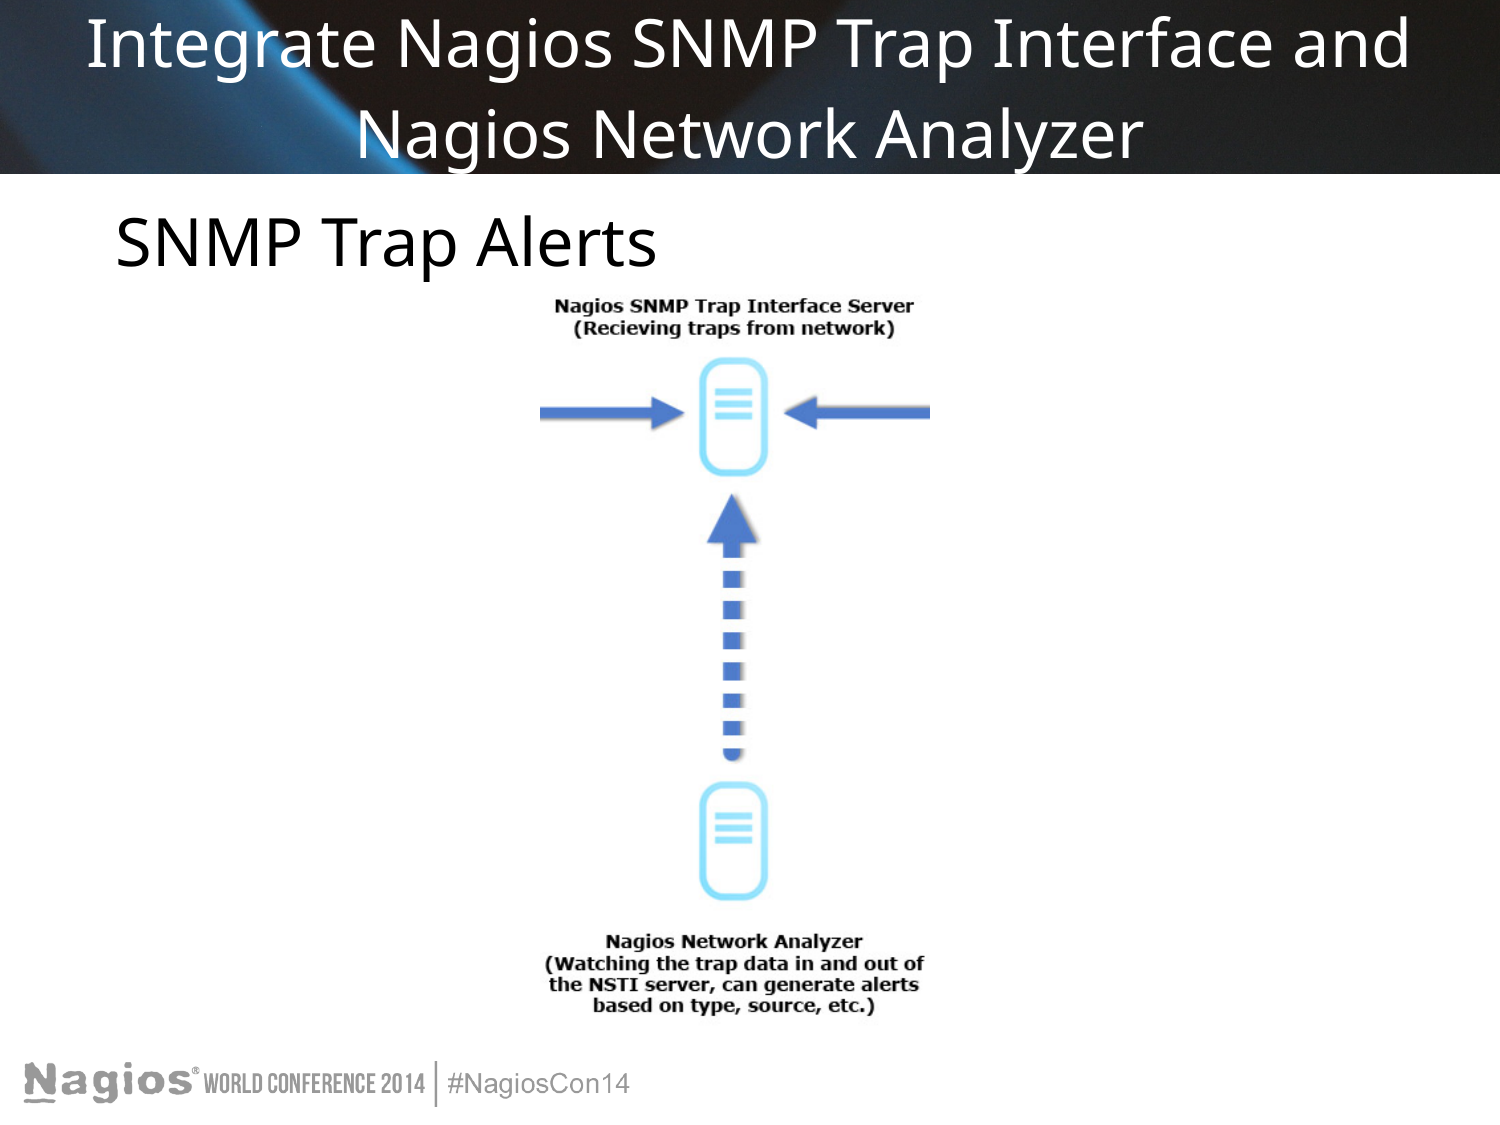

# Integrate Nagios SNMP Trap Interface and Nagios Network Analyzer
SNMP Trap Alerts